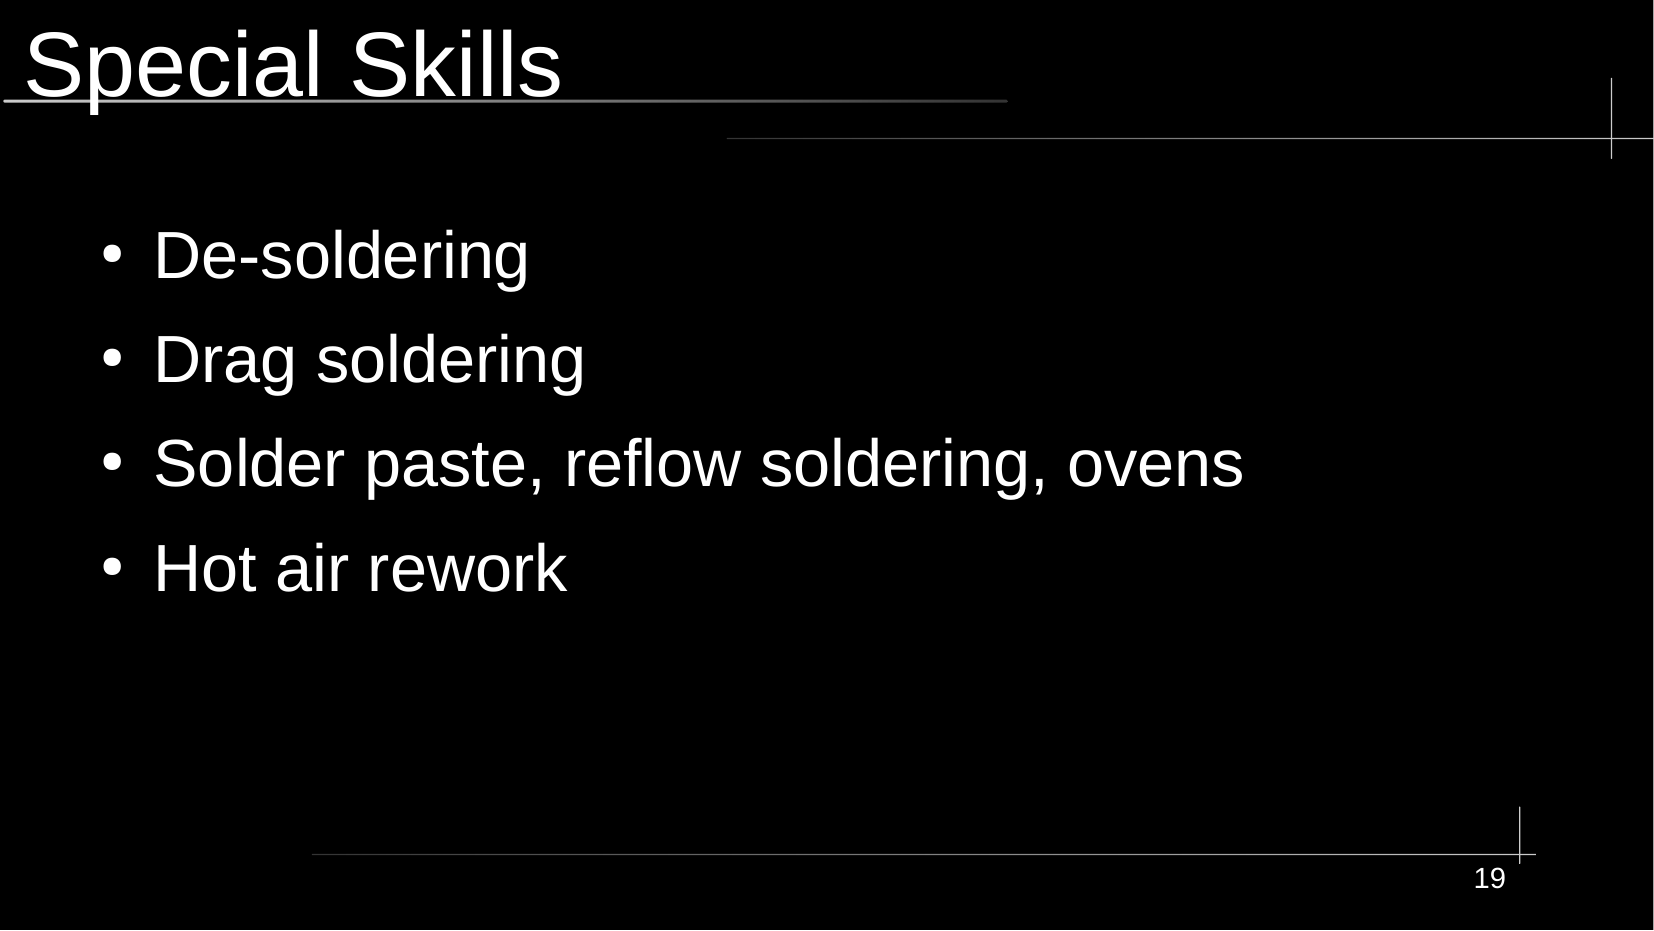

# Special Skills
De-soldering
Drag soldering
Solder paste, reflow soldering, ovens
Hot air rework
19